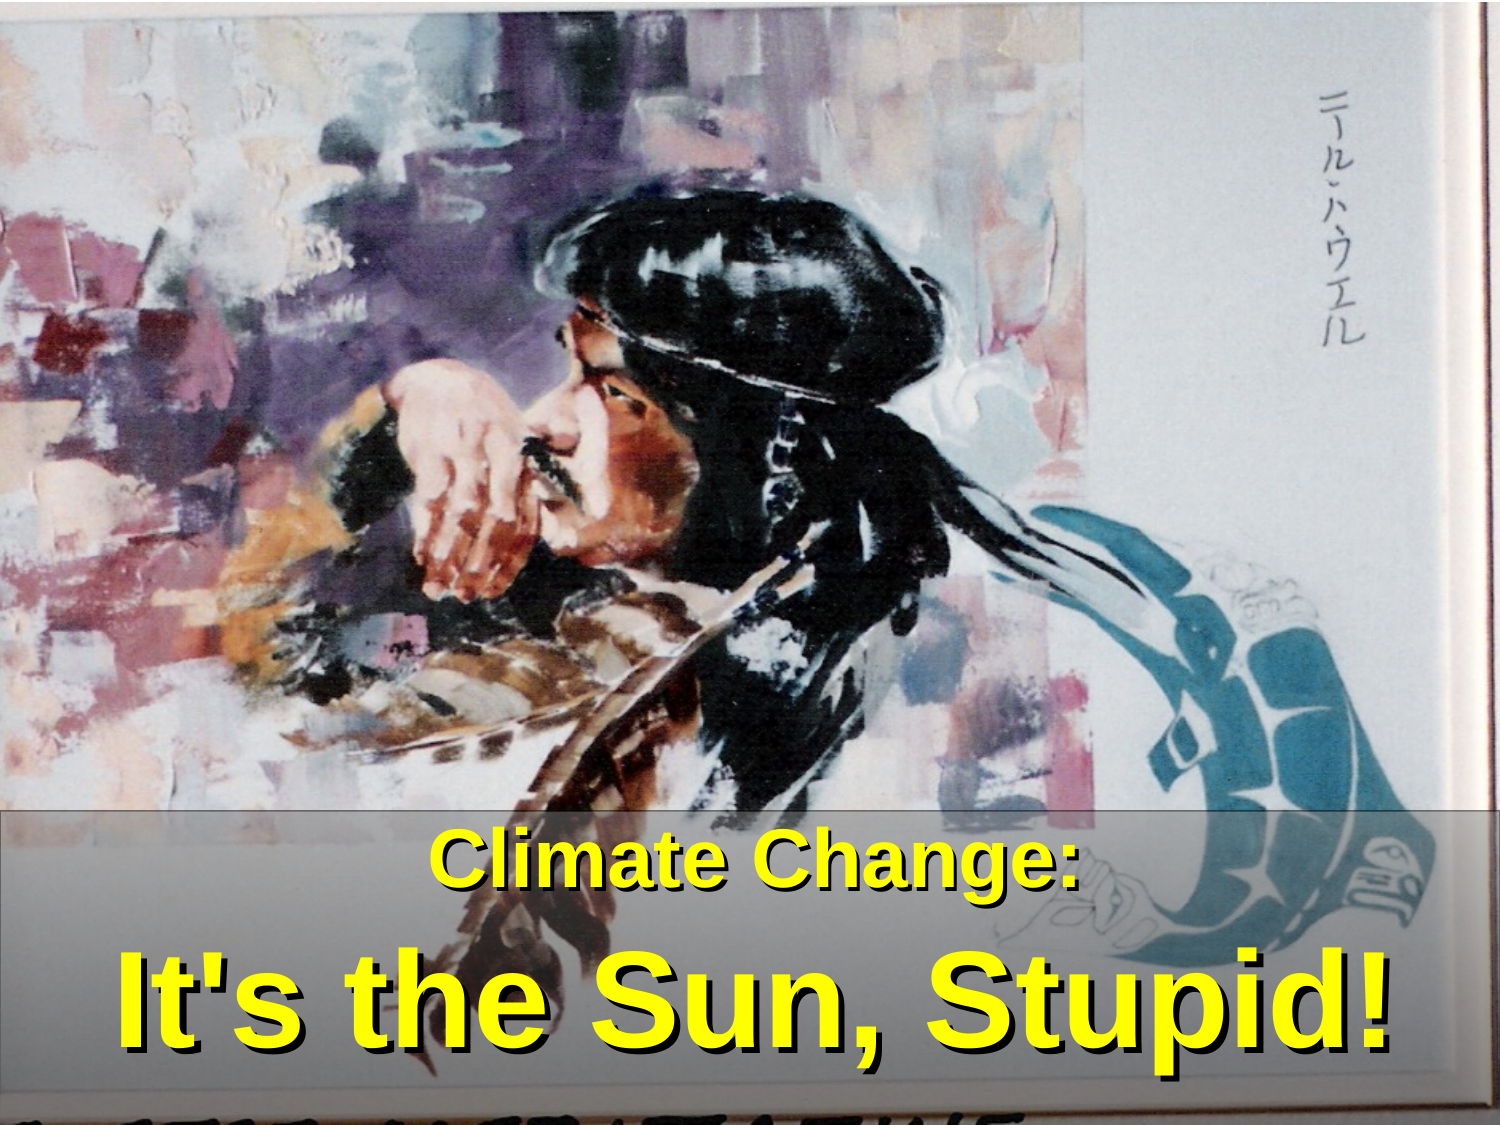

# Climate Change:
It's the Sun, Stupid!